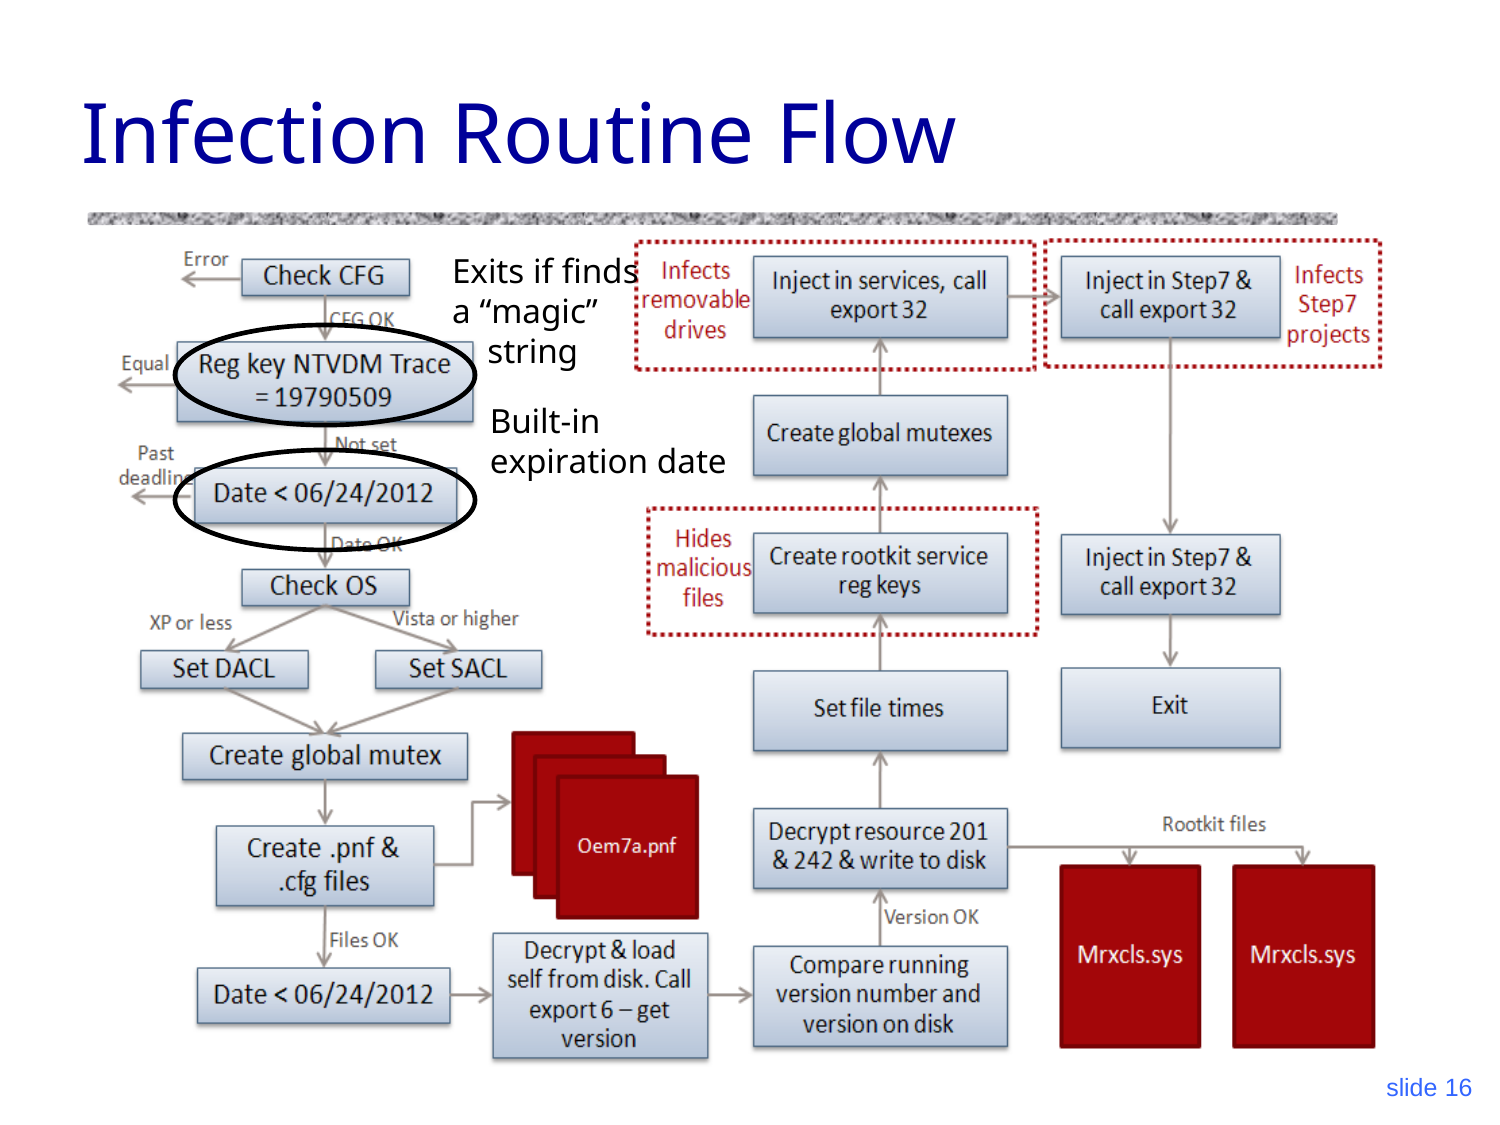

# Infection Routine Flow
Exits if finds
a “magic”
 string
Built-in
expiration date
slide